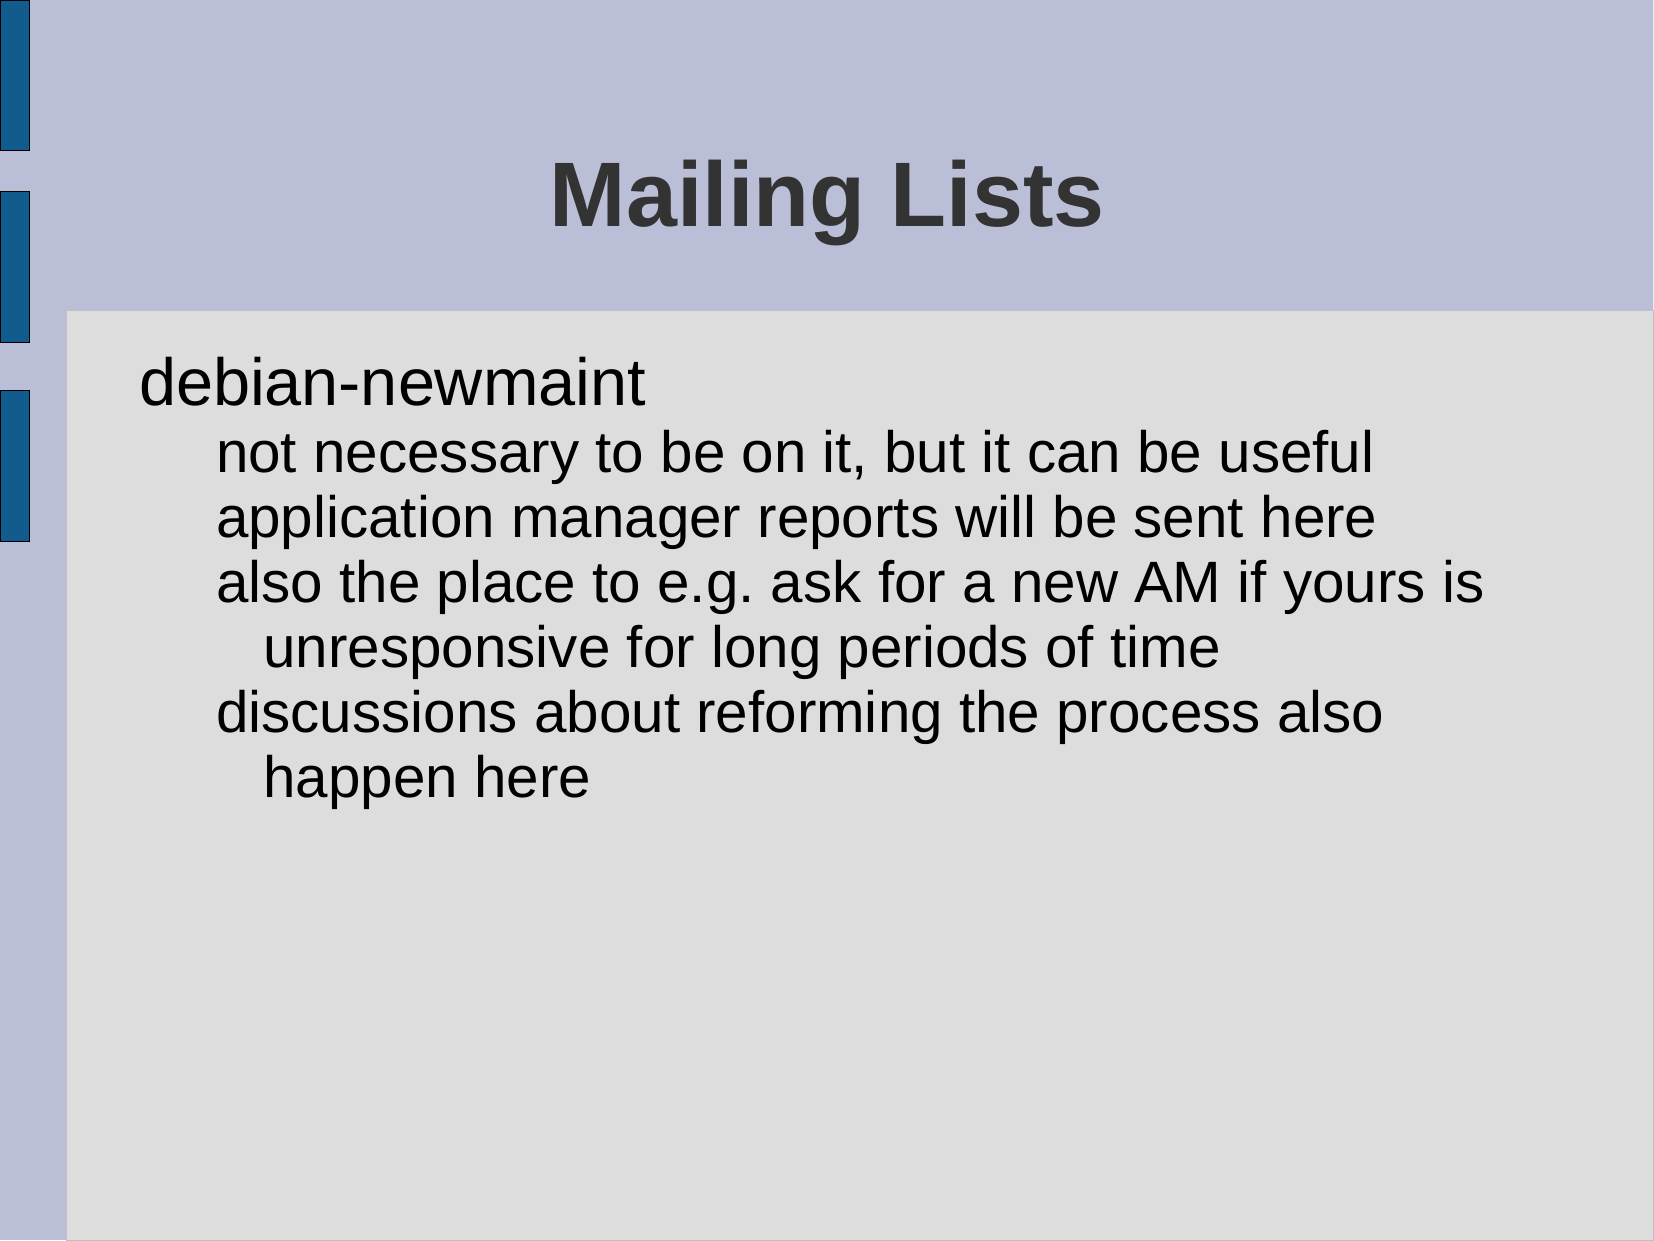

# Mailing Lists
debian-newmaint
not necessary to be on it, but it can be useful
application manager reports will be sent here
also the place to e.g. ask for a new AM if yours is unresponsive for long periods of time
discussions about reforming the process also happen here